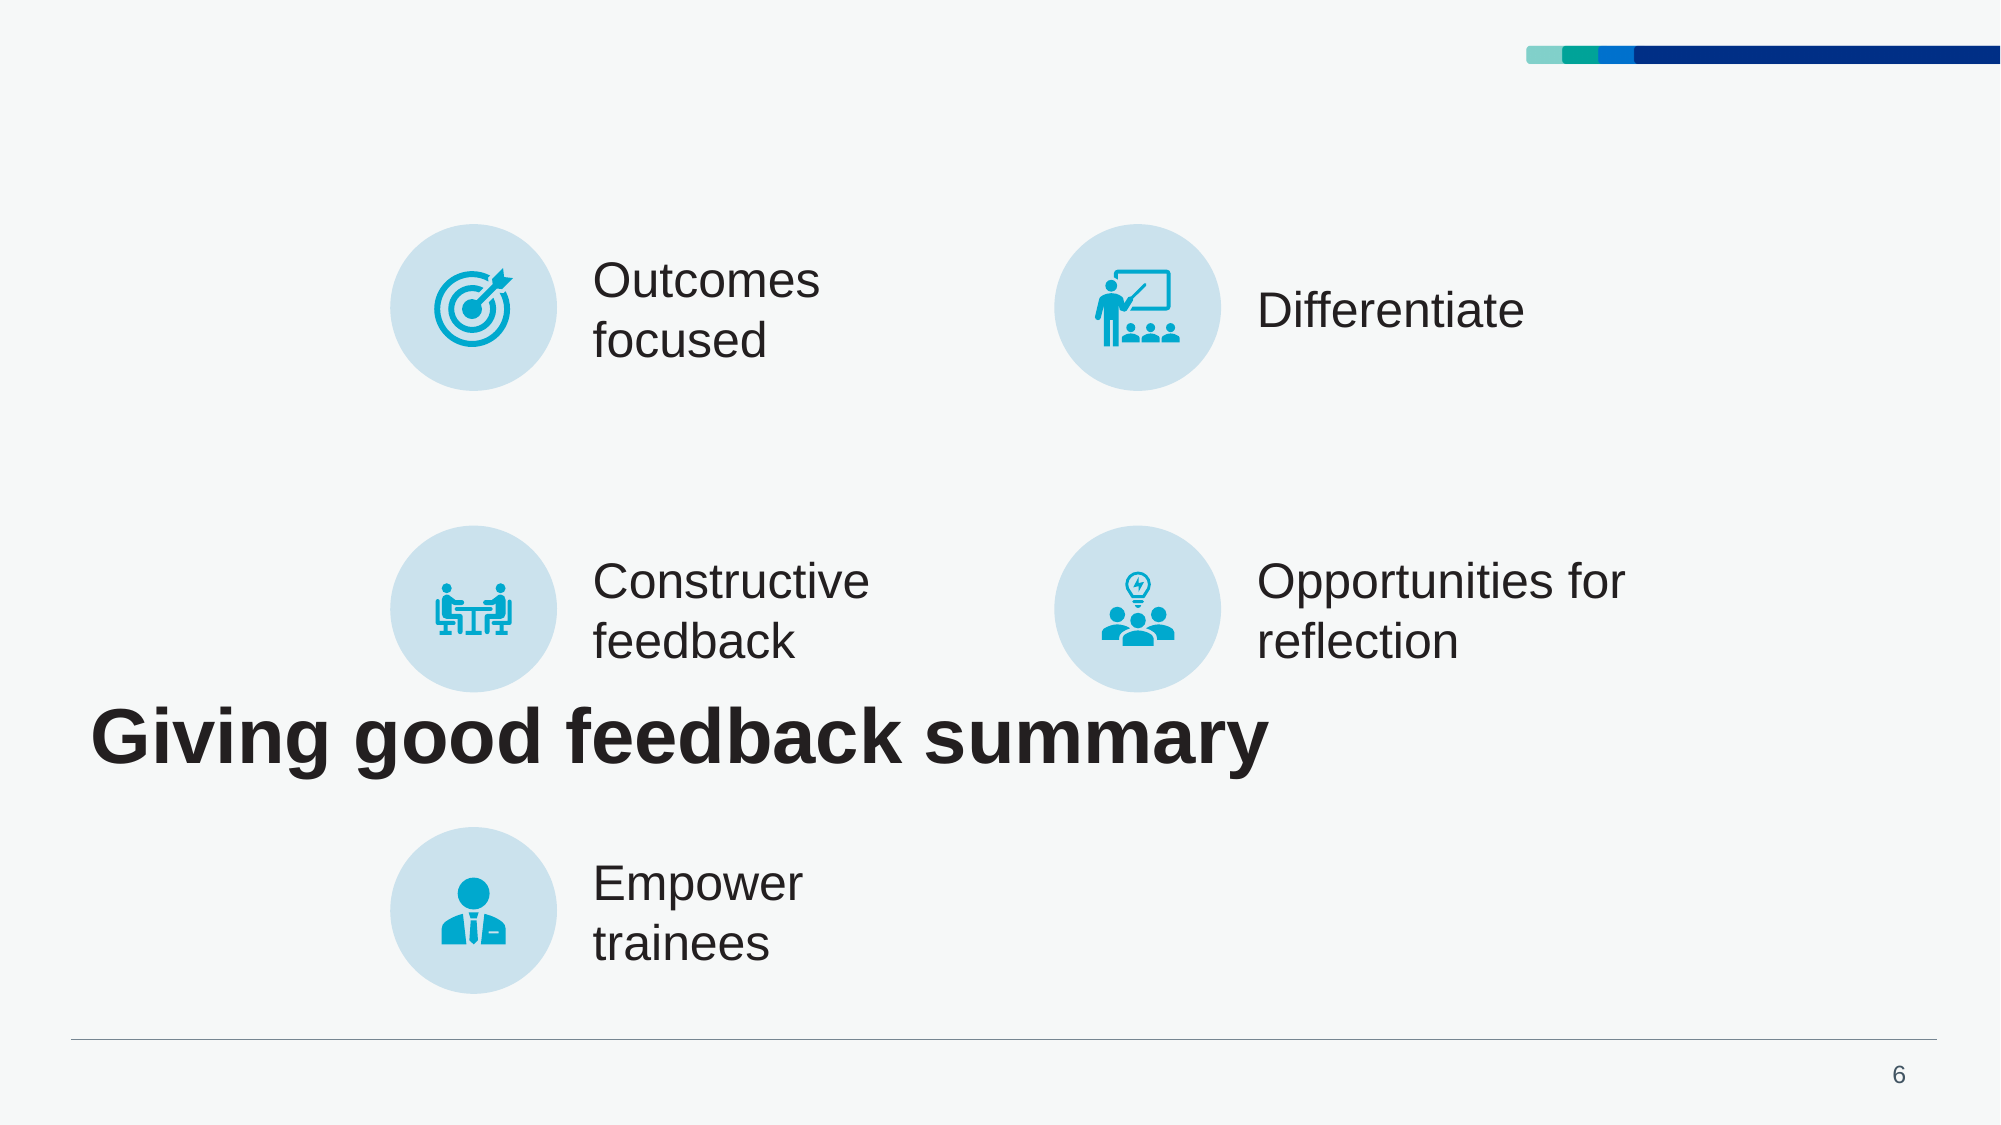

Outcomes focused
Differentiate
Constructive feedback
Opportunities for reflection
Empower trainees
# Giving good feedback summary